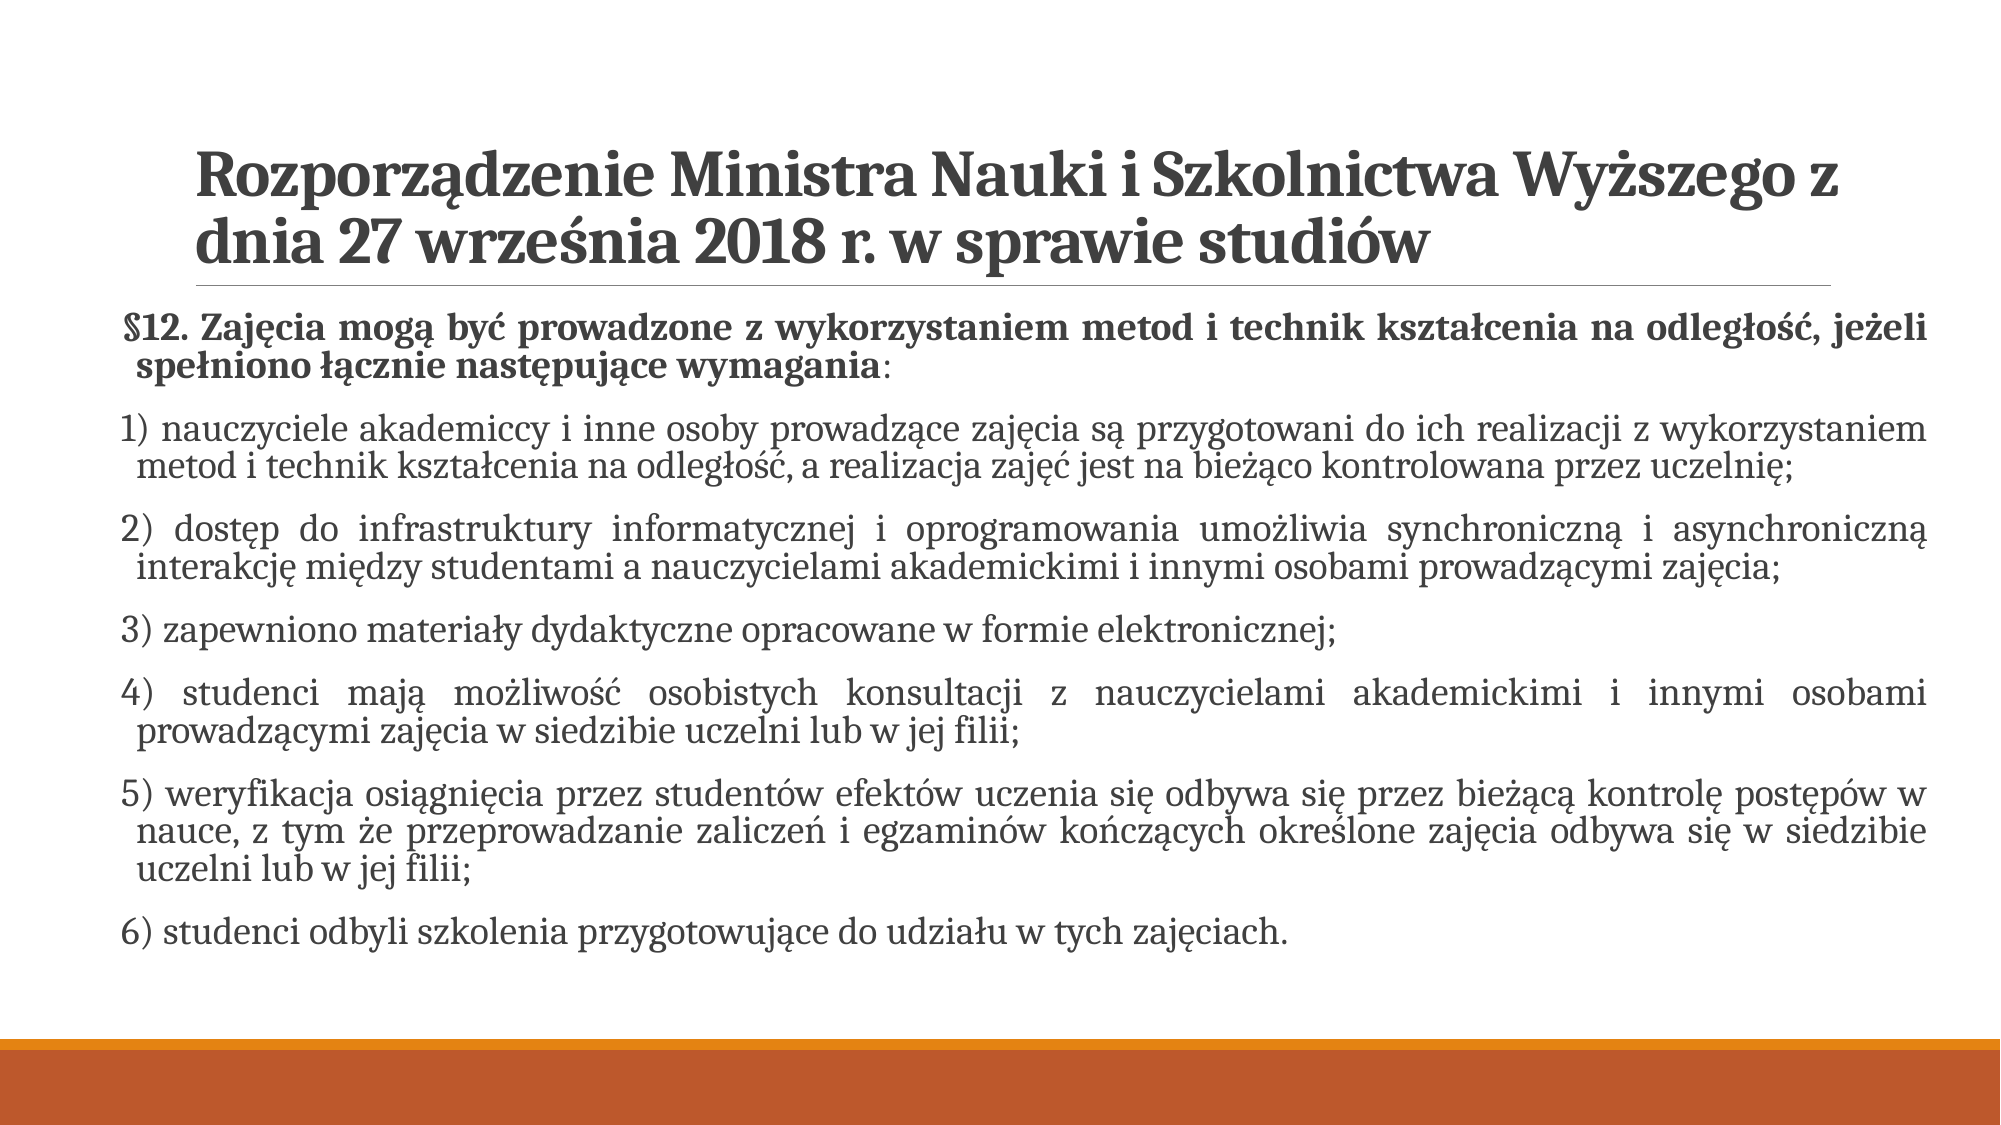

# Rozporządzenie Ministra Nauki i Szkolnictwa Wyższego z dnia 27 września 2018 r. w sprawie studiów
§12. Zajęcia mogą być prowadzone z wykorzystaniem metod i technik kształcenia na odległość, jeżeli spełniono łącznie następujące wymagania:
1) nauczyciele akademiccy i inne osoby prowadzące zajęcia są przygotowani do ich realizacji z wykorzystaniem metod i technik kształcenia na odległość, a realizacja zajęć jest na bieżąco kontrolowana przez uczelnię;
2) dostęp do infrastruktury informatycznej i oprogramowania umożliwia synchroniczną i asynchroniczną interakcję między studentami a nauczycielami akademickimi i innymi osobami prowadzącymi zajęcia;
3) zapewniono materiały dydaktyczne opracowane w formie elektronicznej;
4) studenci mają możliwość osobistych konsultacji z nauczycielami akademickimi i innymi osobami prowadzącymi zajęcia w siedzibie uczelni lub w jej filii;
5) weryfikacja osiągnięcia przez studentów efektów uczenia się odbywa się przez bieżącą kontrolę postępów w nauce, z tym że przeprowadzanie zaliczeń i egzaminów kończących określone zajęcia odbywa się w siedzibie uczelni lub w jej filii;
6) studenci odbyli szkolenia przygotowujące do udziału w tych zajęciach.